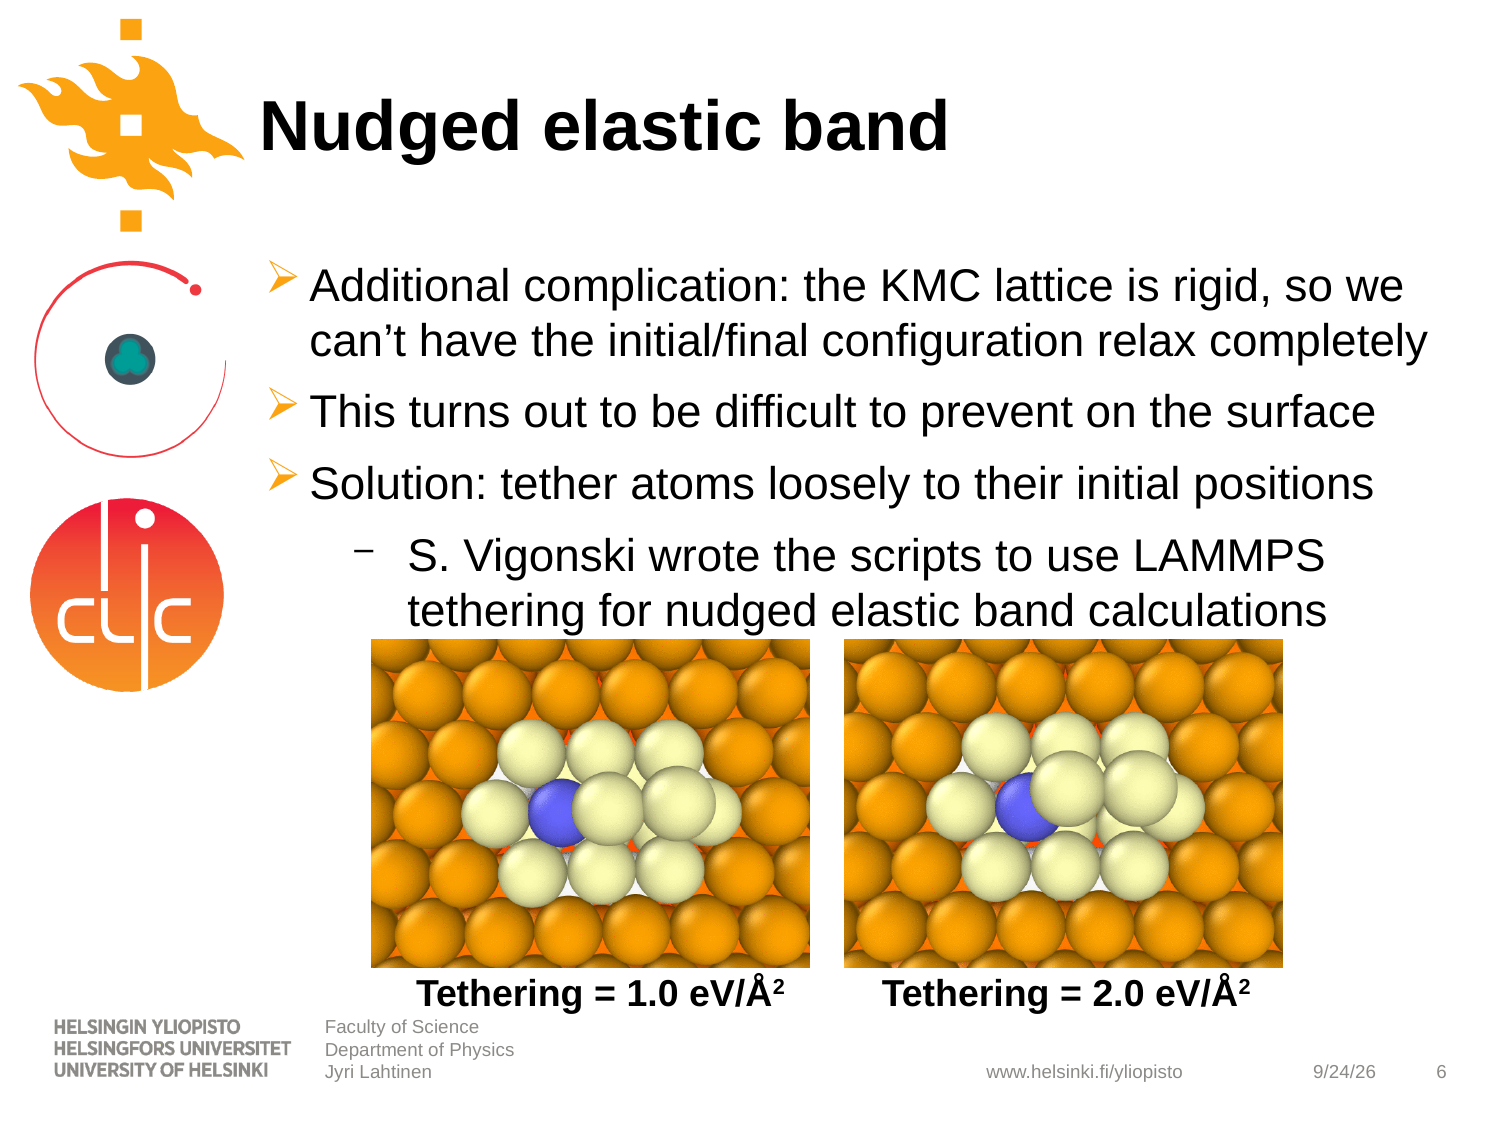

# Nudged elastic band
Additional complication: the KMC lattice is rigid, so we can’t have the initial/final configuration relax completely
This turns out to be difficult to prevent on the surface
Solution: tether atoms loosely to their initial positions
S. Vigonski wrote the scripts to use LAMMPS tethering for nudged elastic band calculations
Tethering = 1.0 eV/Å2
Tethering = 2.0 eV/Å2
Faculty of Science
Department of Physics
Jyri Lahtinen